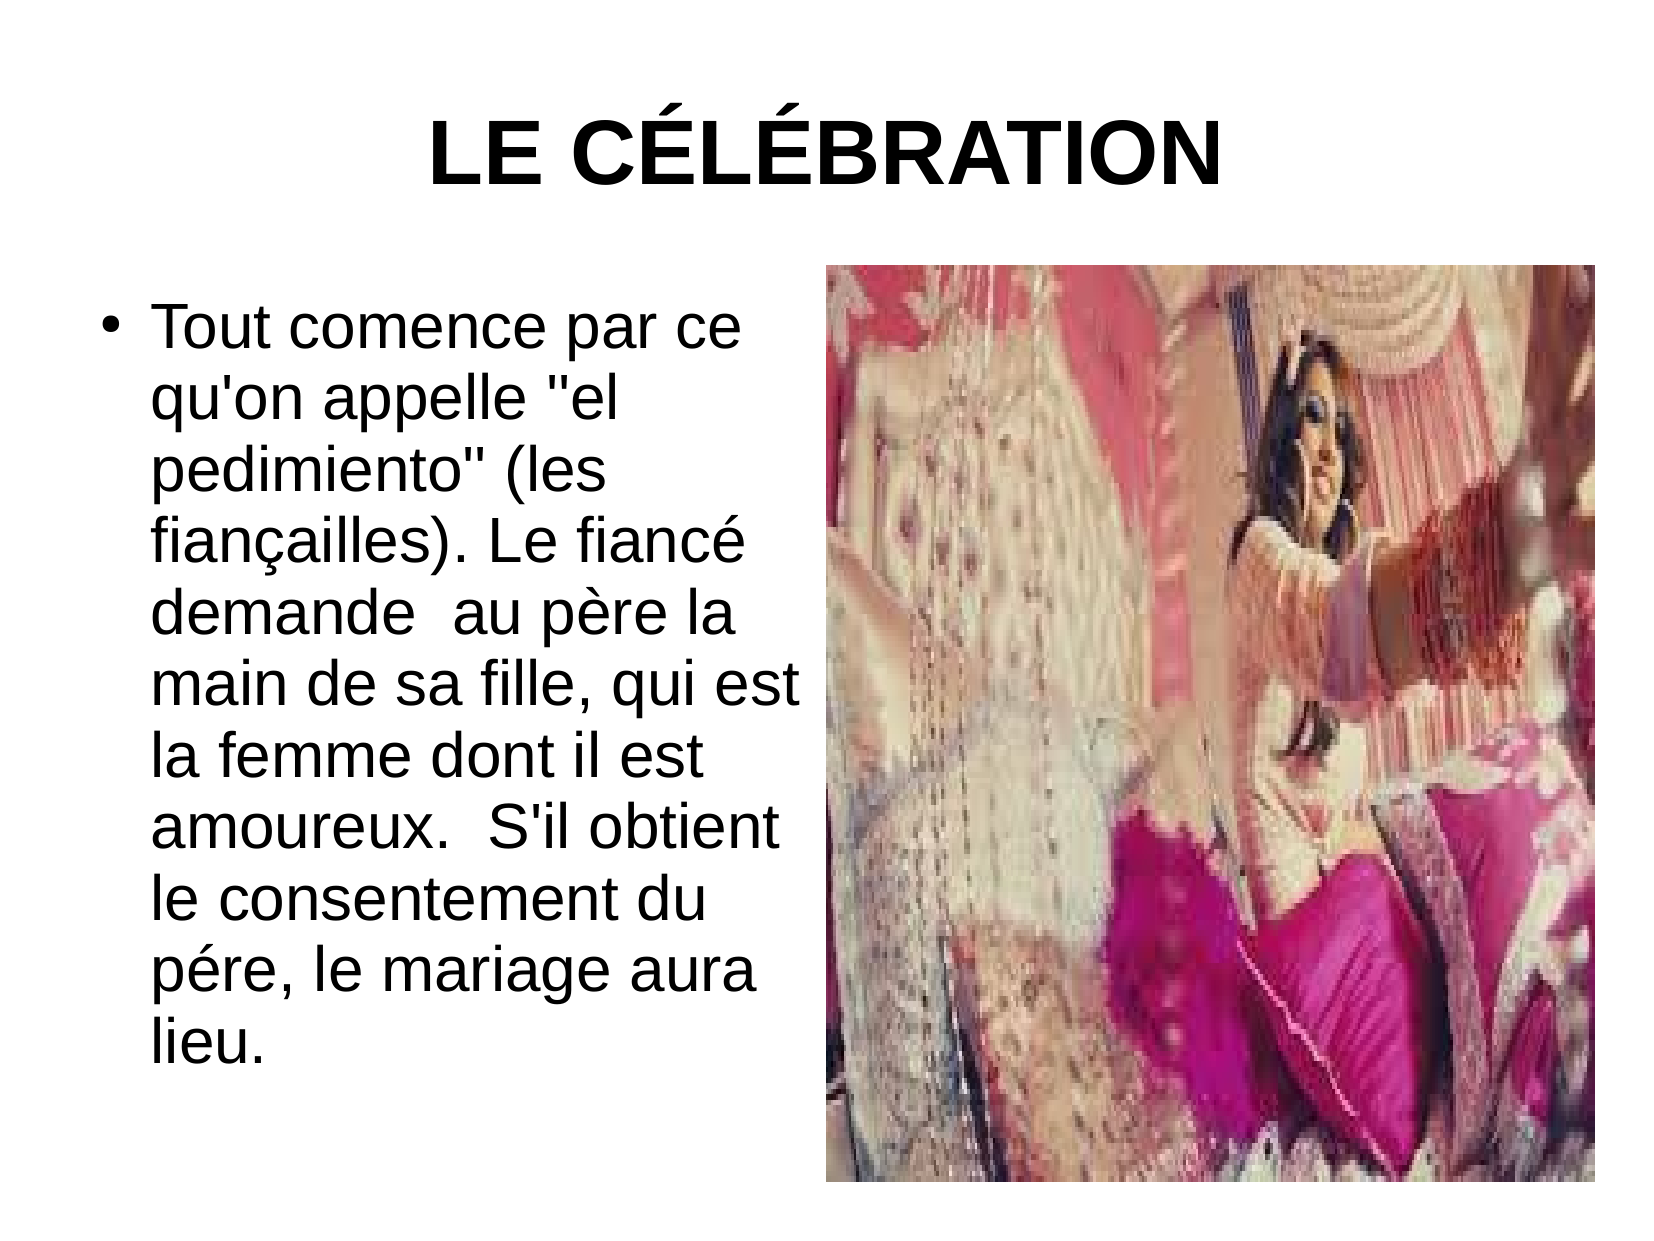

# LE CÉLÉBRATION
Tout comence par ce qu'on appelle ''el pedimiento'' (les fiançailles). Le fiancé demande au père la main de sa fille, qui est la femme dont il est amoureux. S'il obtient le consentement du pére, le mariage aura lieu.